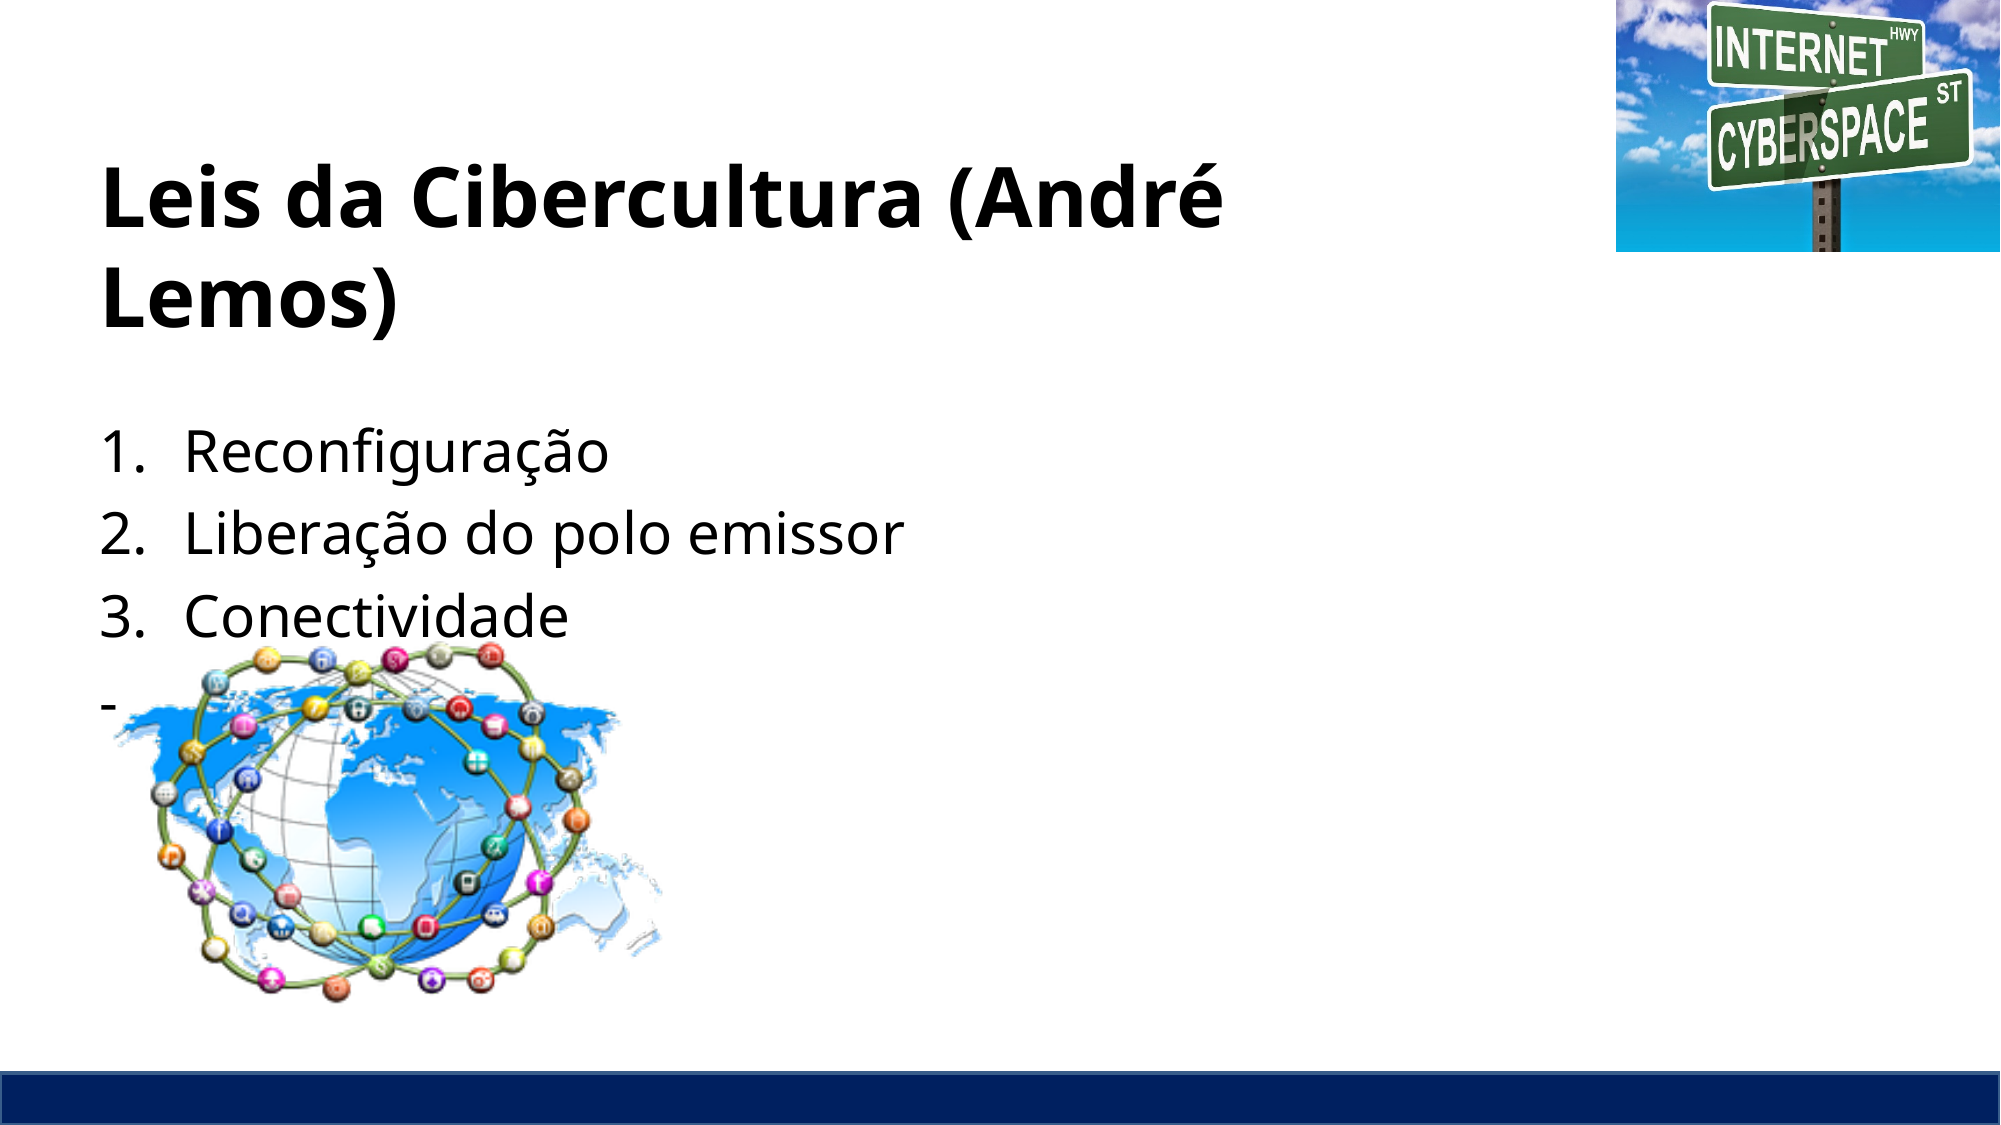

Leis da Cibercultura (André Lemos)
Reconfiguração
Liberação do polo emissor
Conectividade